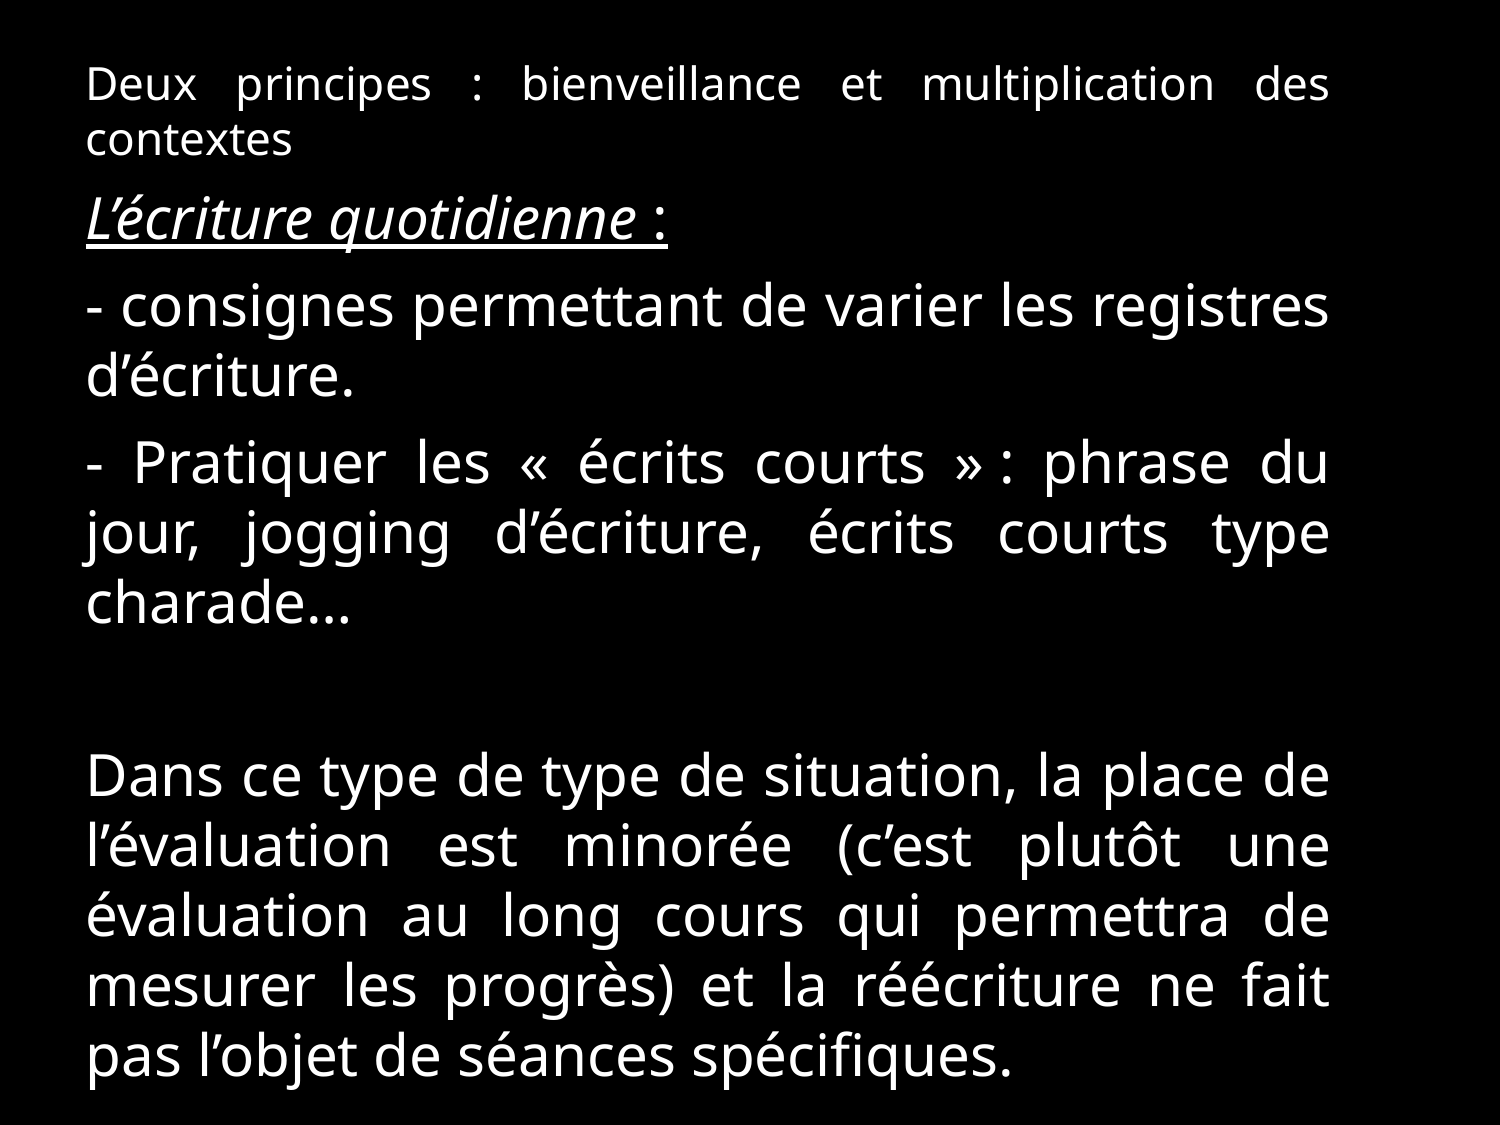

# Deux principes : bienveillance et multiplication des contextes
L’écriture quotidienne :
- consignes permettant de varier les registres d’écriture.
- Pratiquer les « écrits courts » : phrase du jour, jogging d’écriture, écrits courts type charade…
Dans ce type de type de situation, la place de l’évaluation est minorée (c’est plutôt une évaluation au long cours qui permettra de mesurer les progrès) et la réécriture ne fait pas l’objet de séances spécifiques.